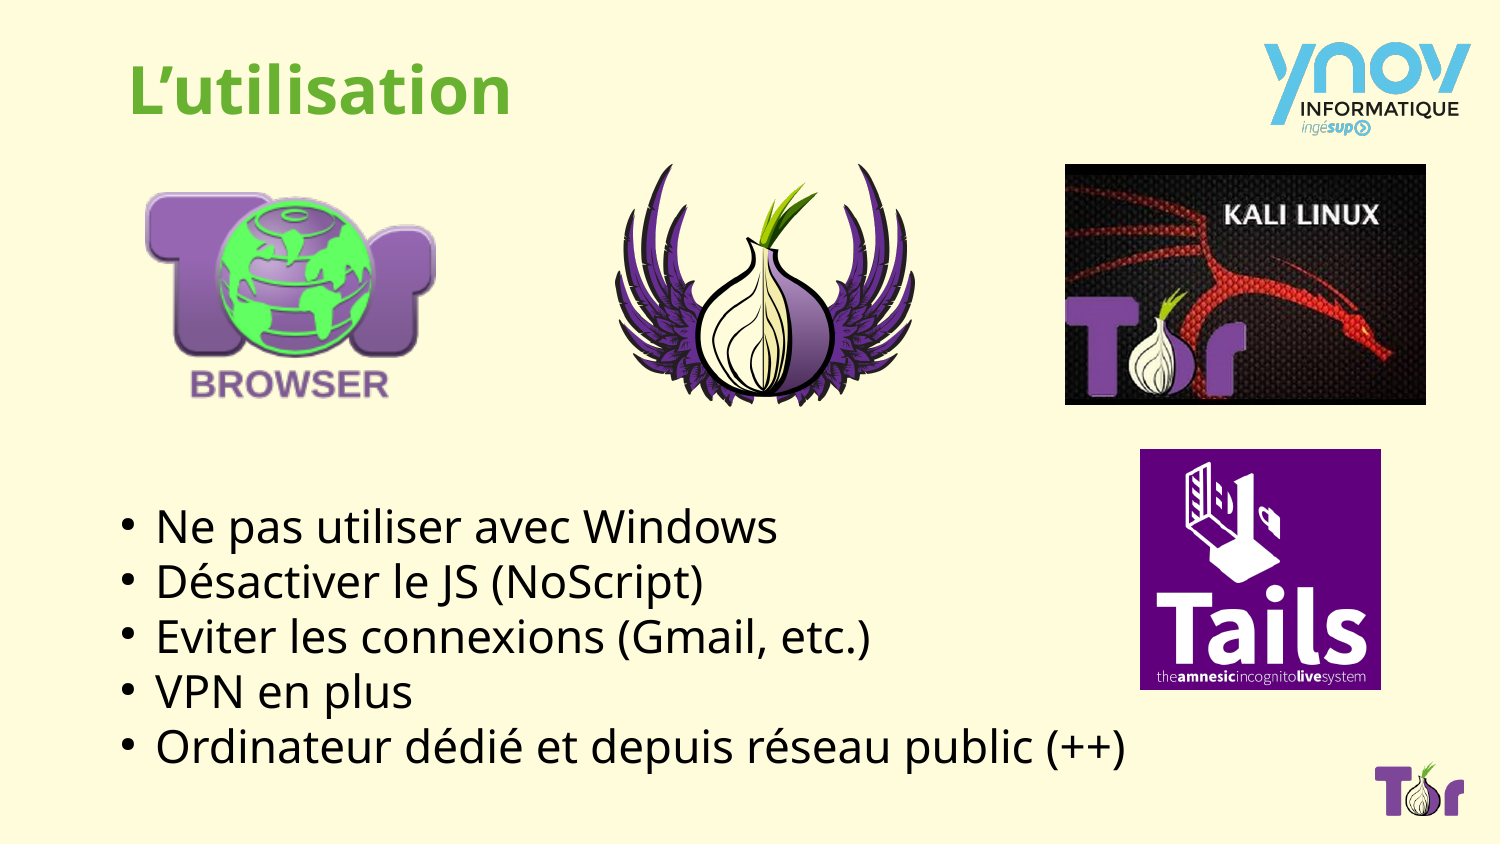

L’utilisation
Ne pas utiliser avec Windows
Désactiver le JS (NoScript)
Eviter les connexions (Gmail, etc.)
VPN en plus
Ordinateur dédié et depuis réseau public (++)